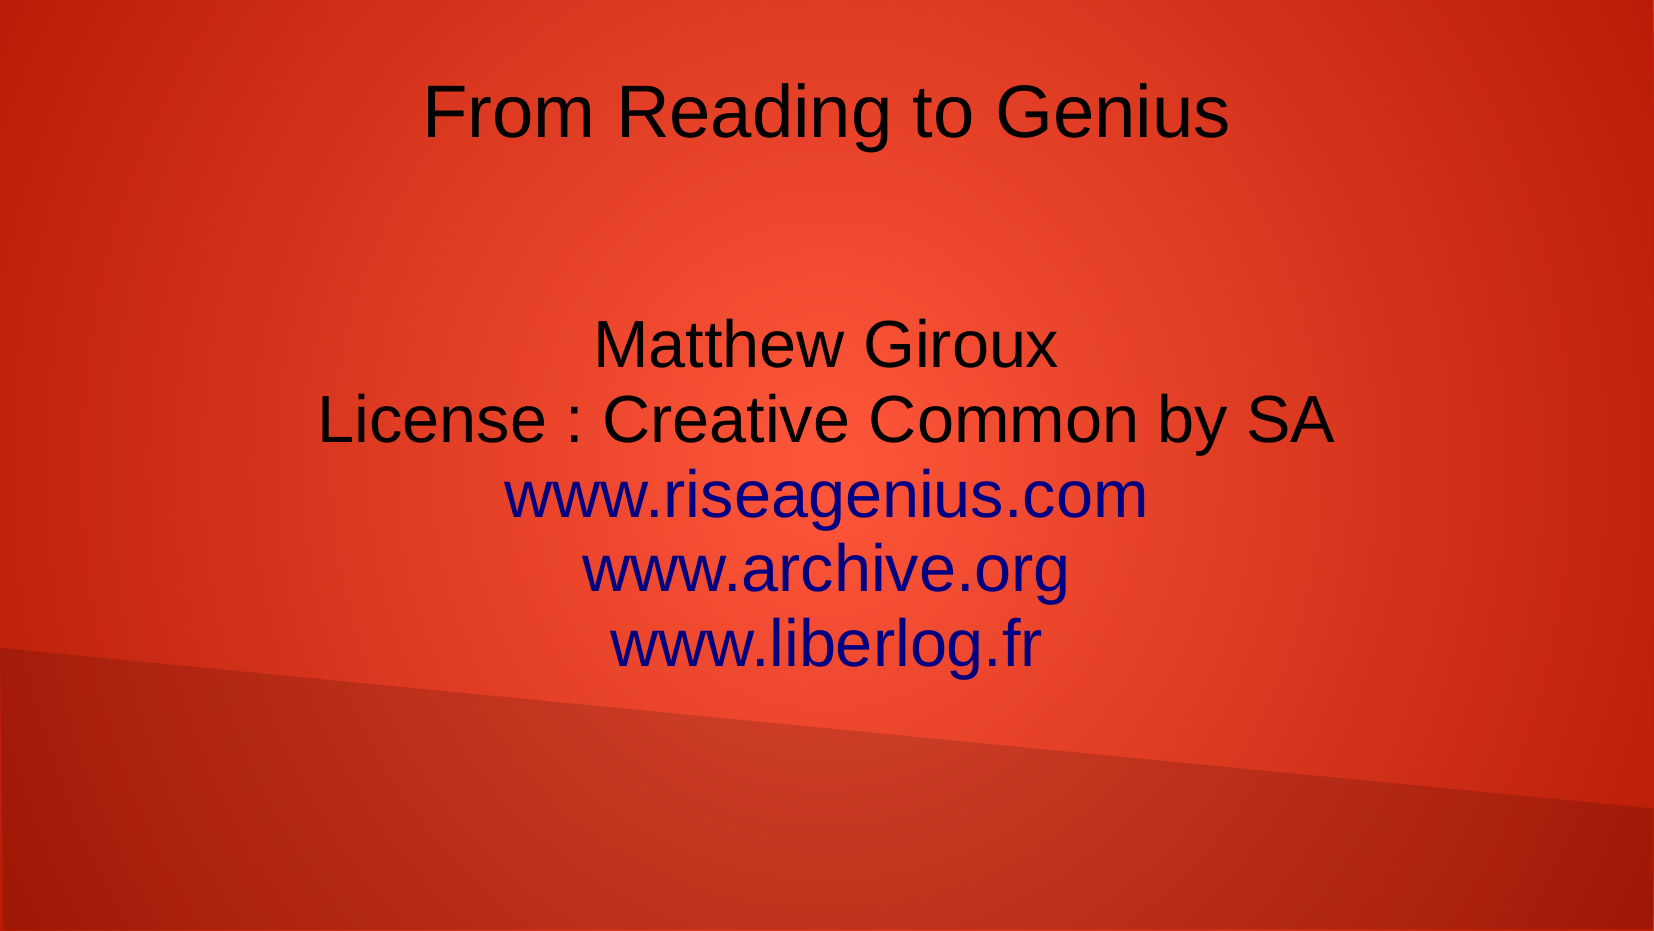

# From Reading to Genius
Matthew Giroux
License : Creative Common by SA
www.riseagenius.com
www.archive.org
www.liberlog.fr